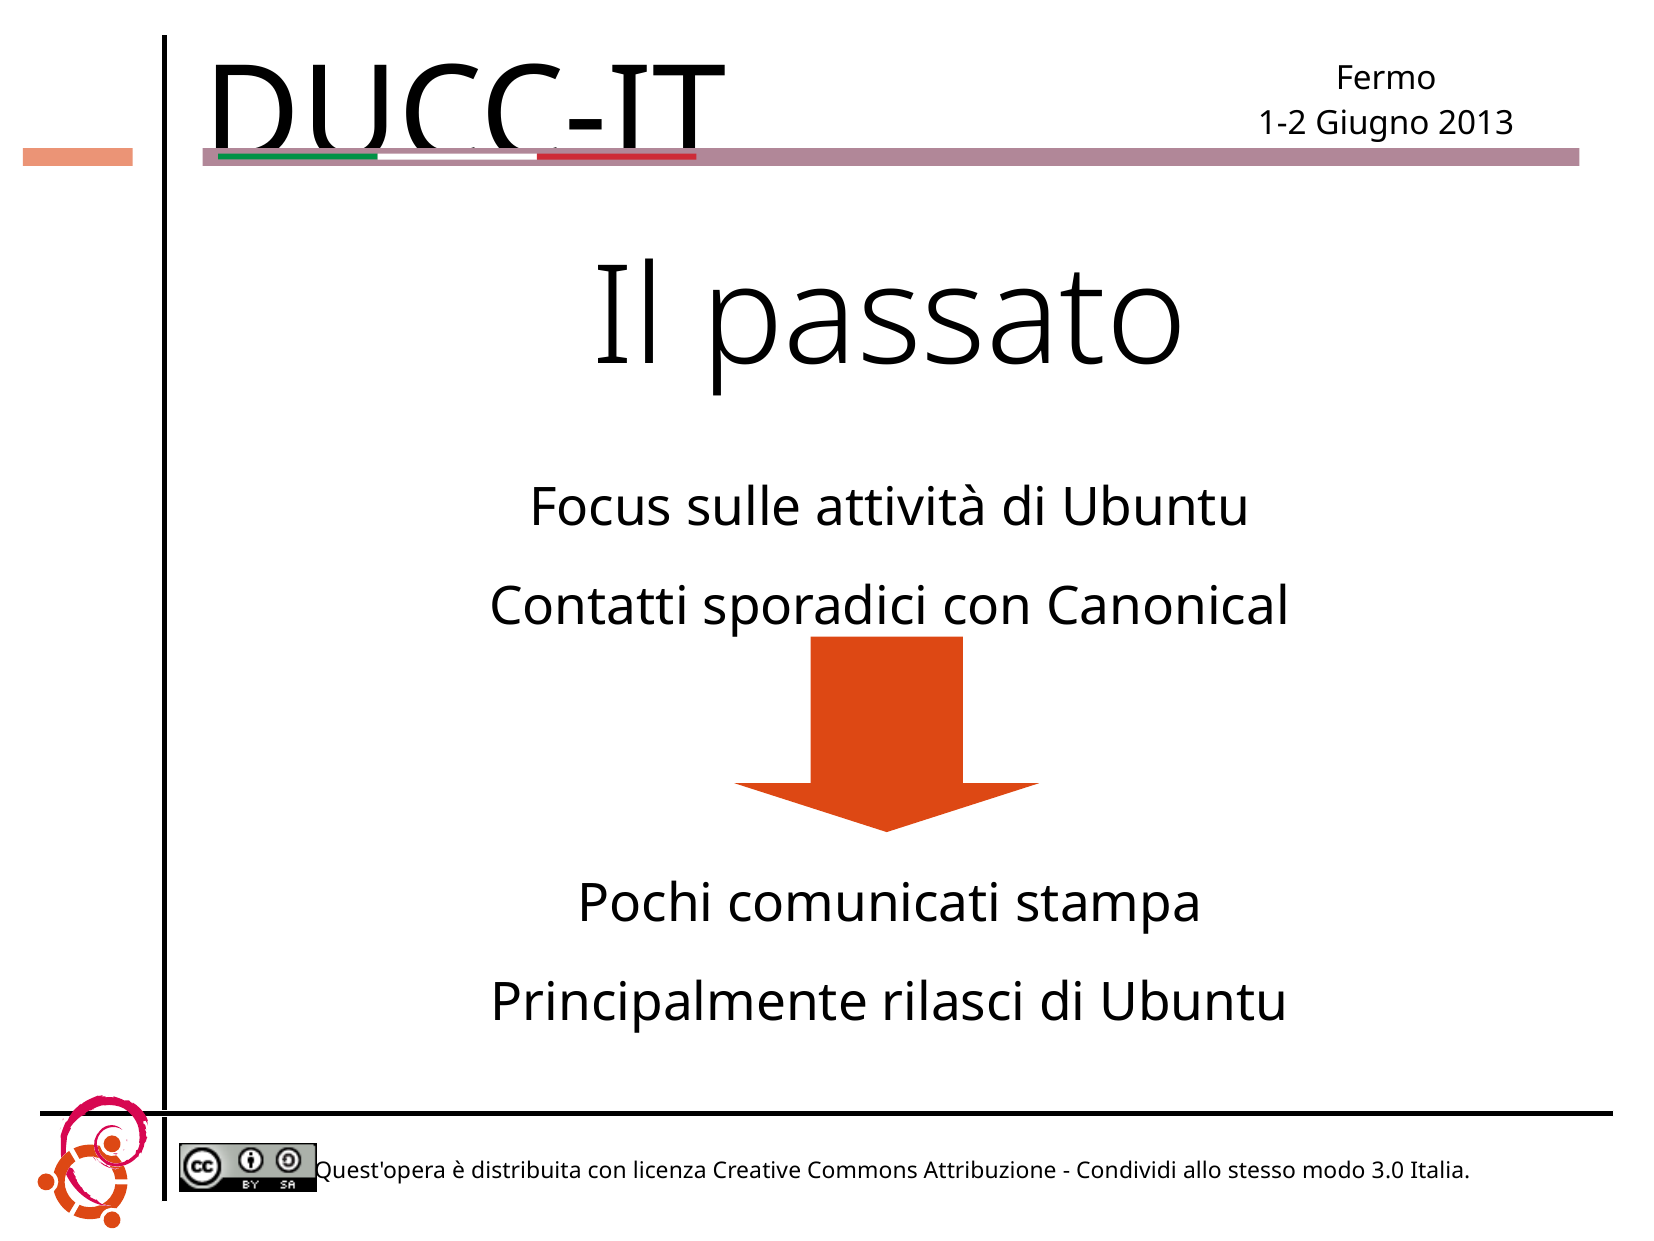

DUCC-IT
Fermo
1-2 Giugno 2013
# Il passato
Focus sulle attività di Ubuntu
Contatti sporadici con Canonical
Pochi comunicati stampa
Principalmente rilasci di Ubuntu
Quest'opera è distribuita con licenza Creative Commons Attribuzione - Condividi allo stesso modo 3.0 Italia.